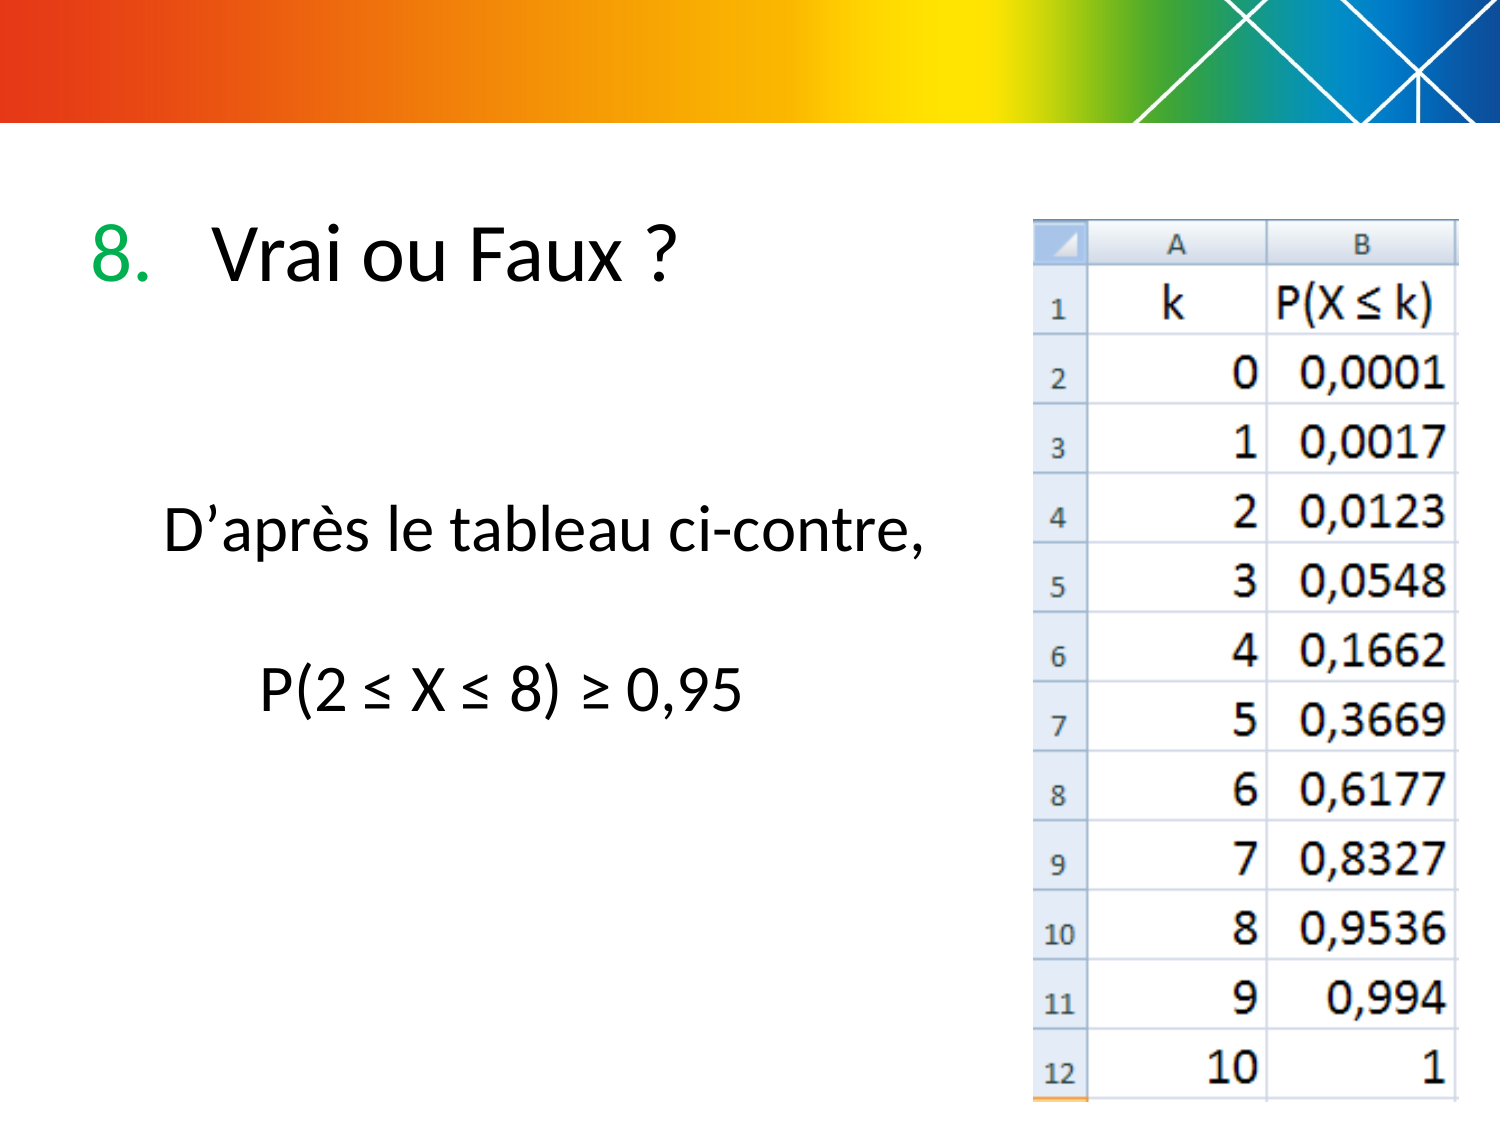

# Vrai ou Faux ?
D’après le tableau ci-contre,
 P(2 ≤ X ≤ 8) ≥ 0,95